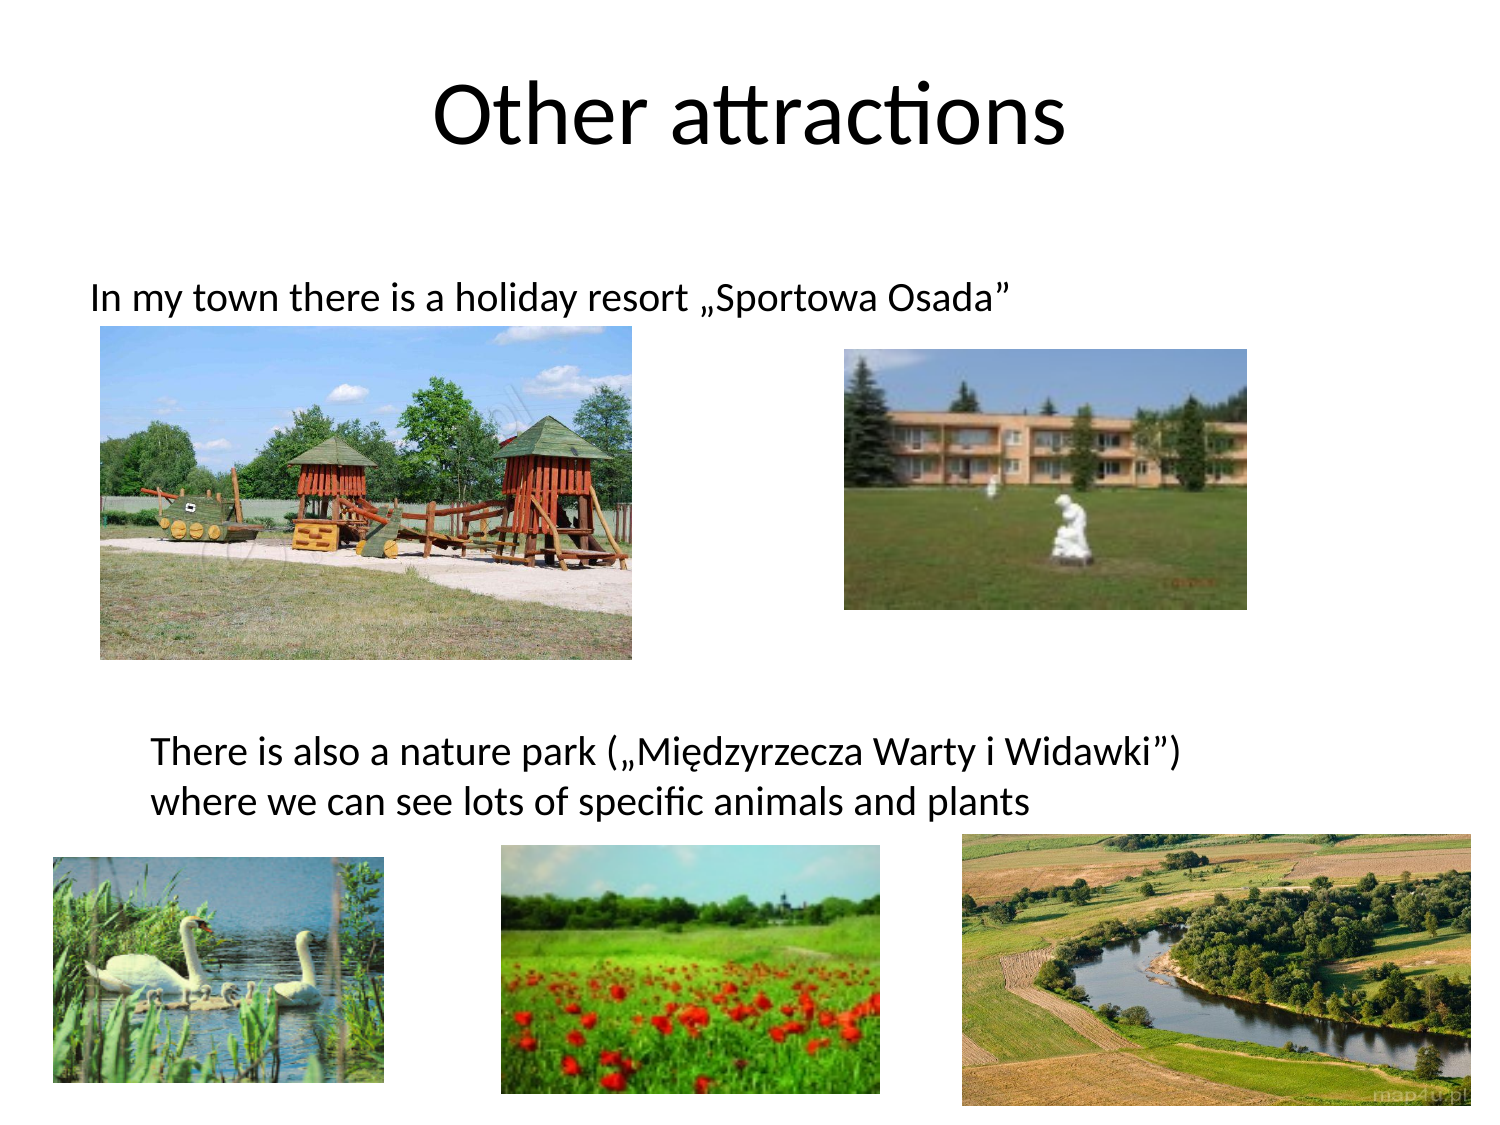

# Other attractions
In my town there is a holiday resort „Sportowa Osada”
There is also a nature park („Międzyrzecza Warty i Widawki”) where we can see lots of specific animals and plants